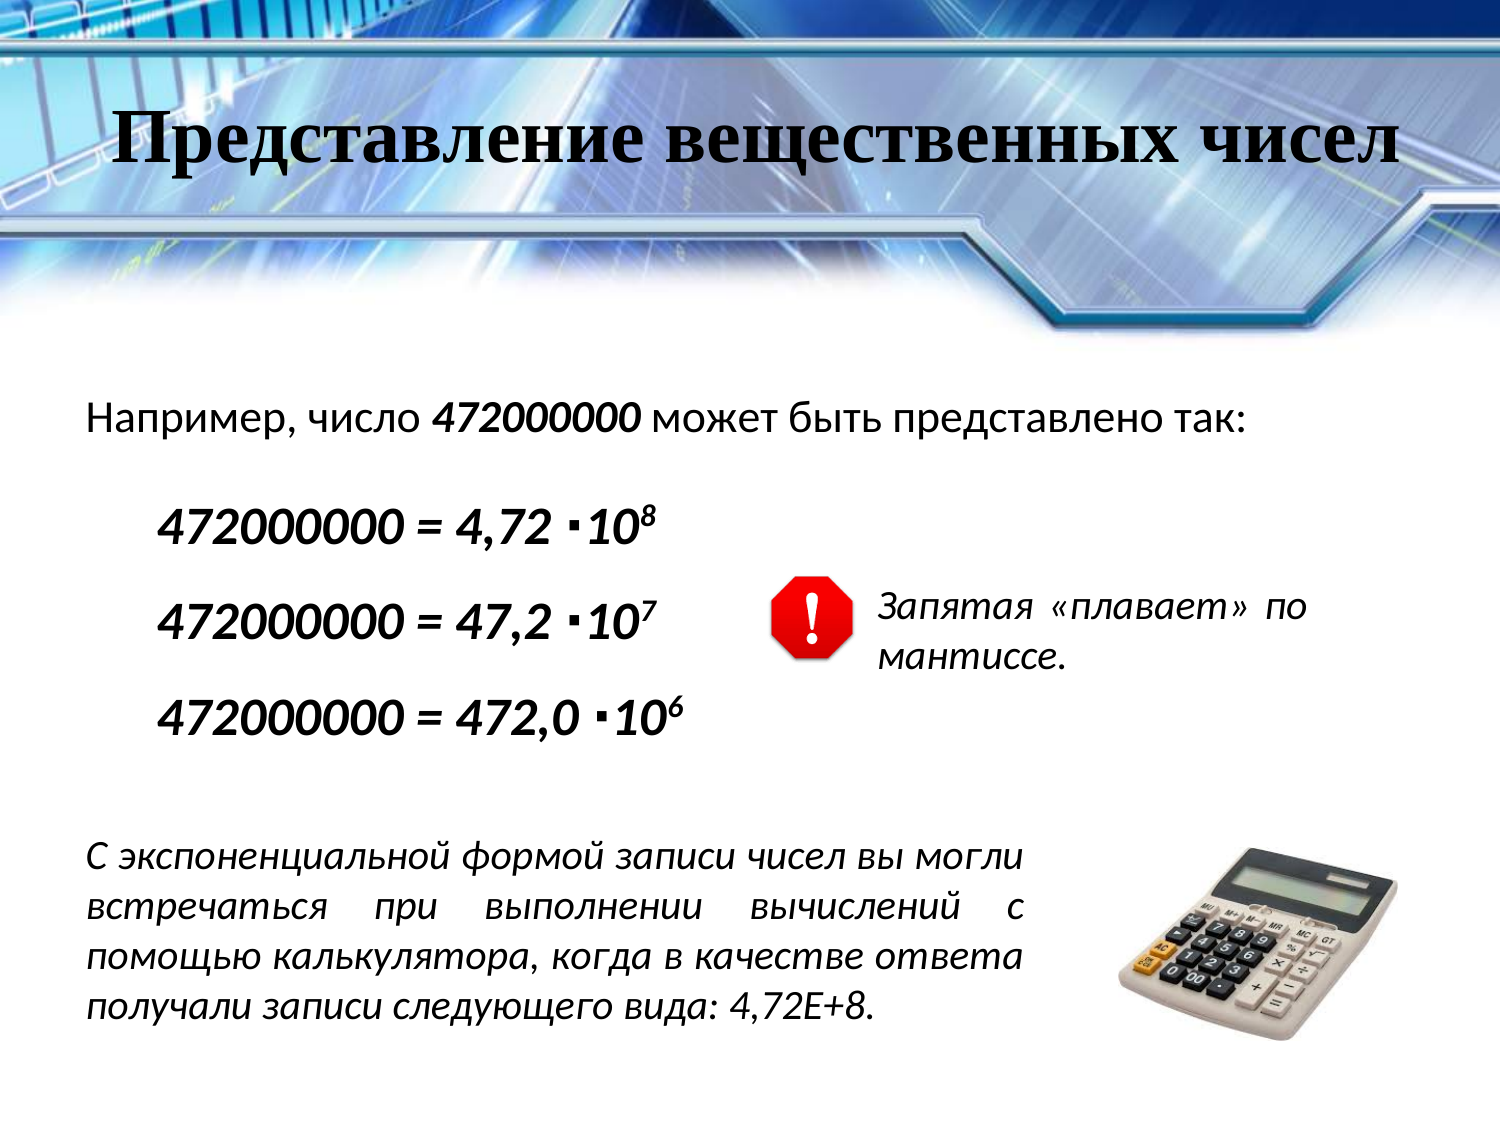

Представление вещественных чисел
Например, число 472000000 может быть представлено так:
472000000 = 4,72 ⋅108
472000000 = 47,2 ⋅107
472000000 = 472,0 ⋅106
Запятая «плавает» по мантиссе.
С экспоненциальной формой записи чисел вы могли встречаться при выполнении вычислений с помощью калькулятора, когда в качестве ответа получали записи следующего вида: 4,72E+8.